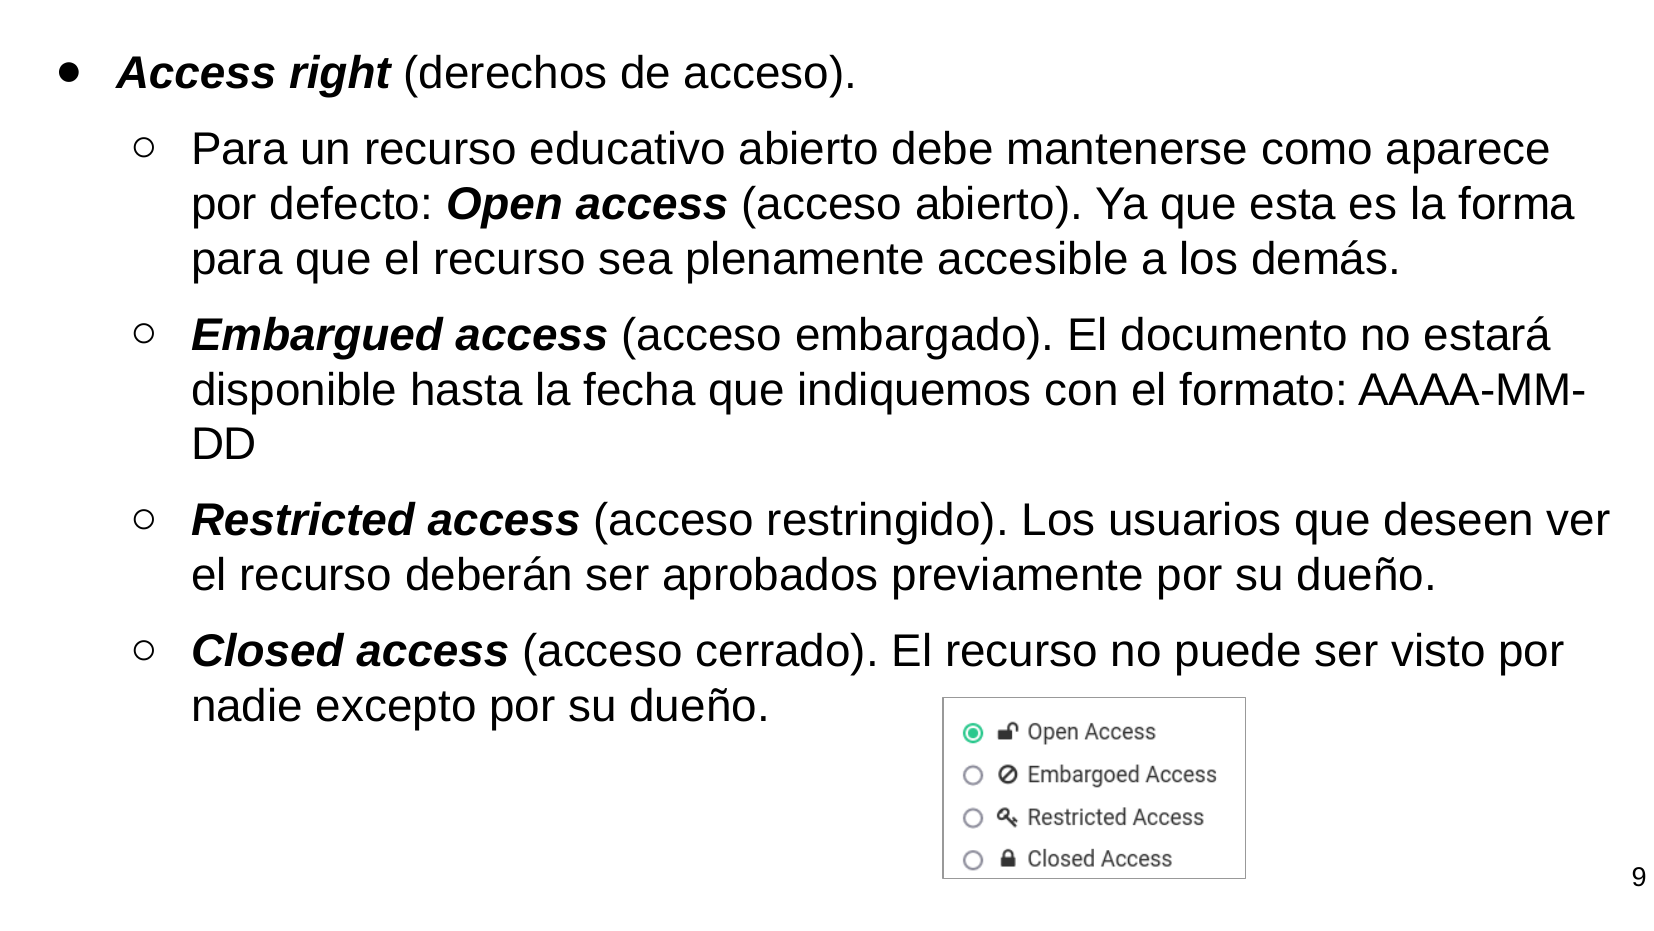

Access right (derechos de acceso).
Para un recurso educativo abierto debe mantenerse como aparece por defecto: Open access (acceso abierto). Ya que esta es la forma para que el recurso sea plenamente accesible a los demás.
Embargued access (acceso embargado). El documento no estará disponible hasta la fecha que indiquemos con el formato: AAAA-MM-DD
Restricted access (acceso restringido). Los usuarios que deseen ver el recurso deberán ser aprobados previamente por su dueño.
Closed access (acceso cerrado). El recurso no puede ser visto por nadie excepto por su dueño.